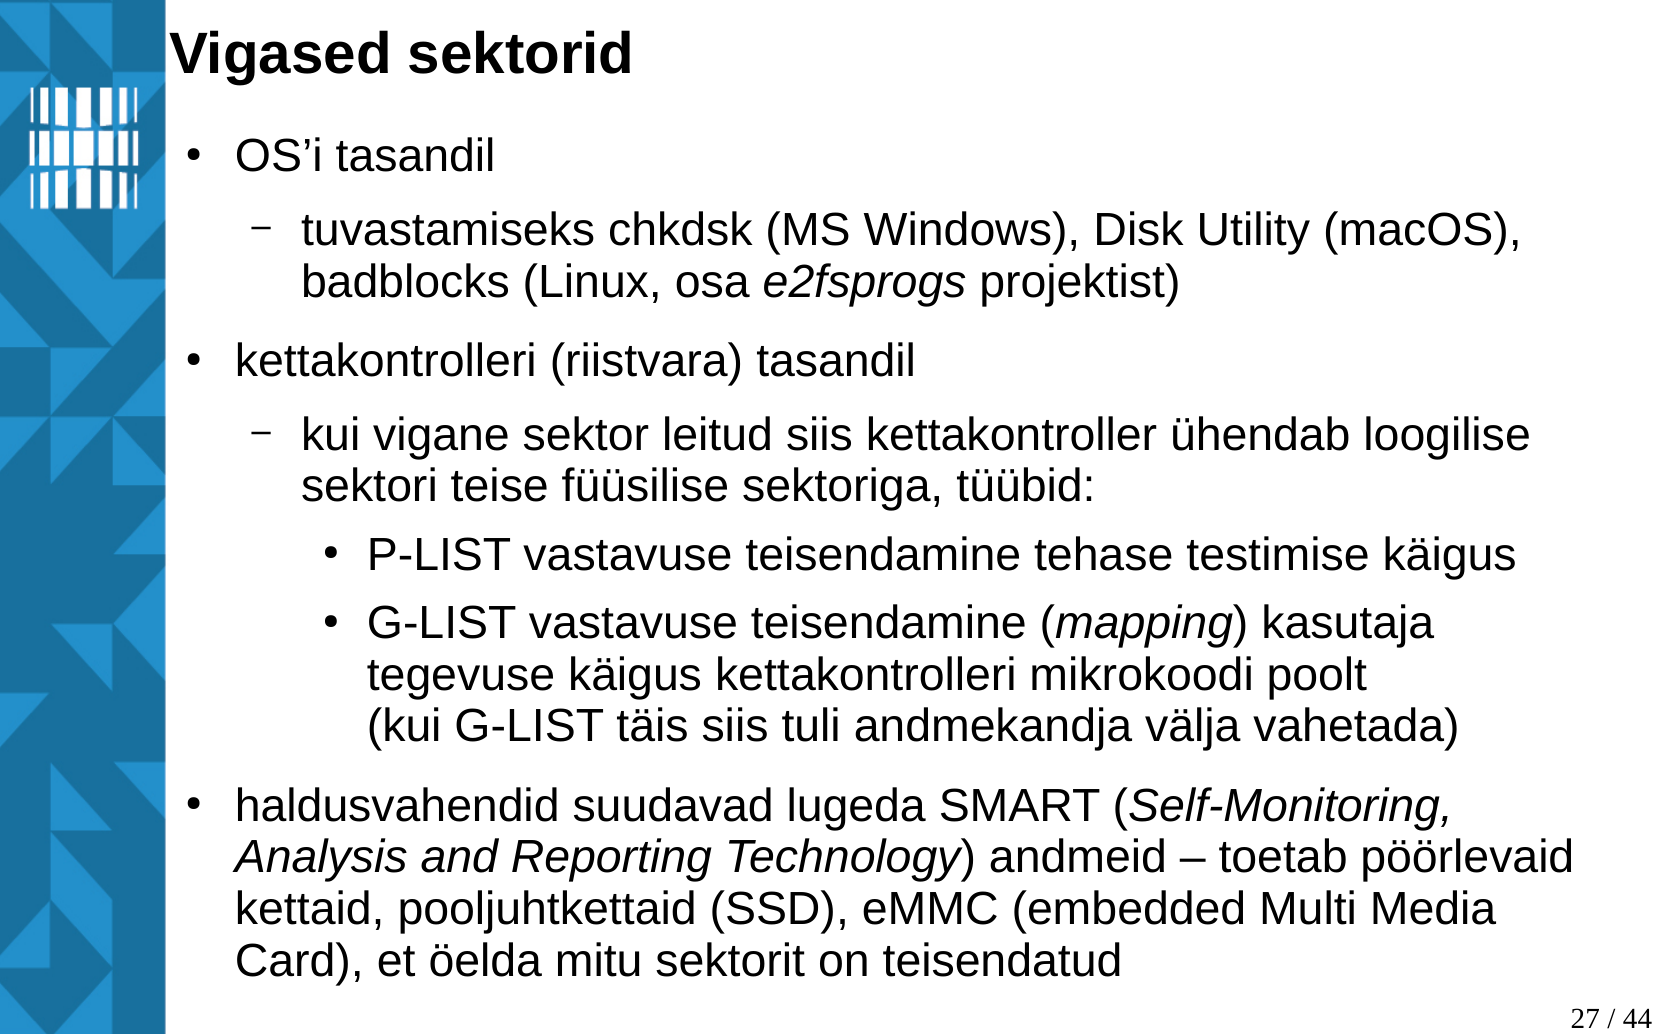

# Vigased sektorid
OS’i tasandil
tuvastamiseks chkdsk (MS Windows), Disk Utility (macOS), badblocks (Linux, osa e2fsprogs projektist)
kettakontrolleri (riistvara) tasandil
kui vigane sektor leitud siis kettakontroller ühendab loogilise sektori teise füüsilise sektoriga, tüübid:
P-LIST vastavuse teisendamine tehase testimise käigus
G-LIST vastavuse teisendamine (mapping) kasutaja tegevuse käigus kettakontrolleri mikrokoodi poolt
(kui G-LIST täis siis tuli andmekandja välja vahetada)
haldusvahendid suudavad lugeda SMART (Self-Monitoring, Analysis and Reporting Technology) andmeid – toetab pöörlevaid kettaid, pooljuhtkettaid (SSD), eMMC (embedded Multi Media Card), et öelda mitu sektorit on teisendatud
27